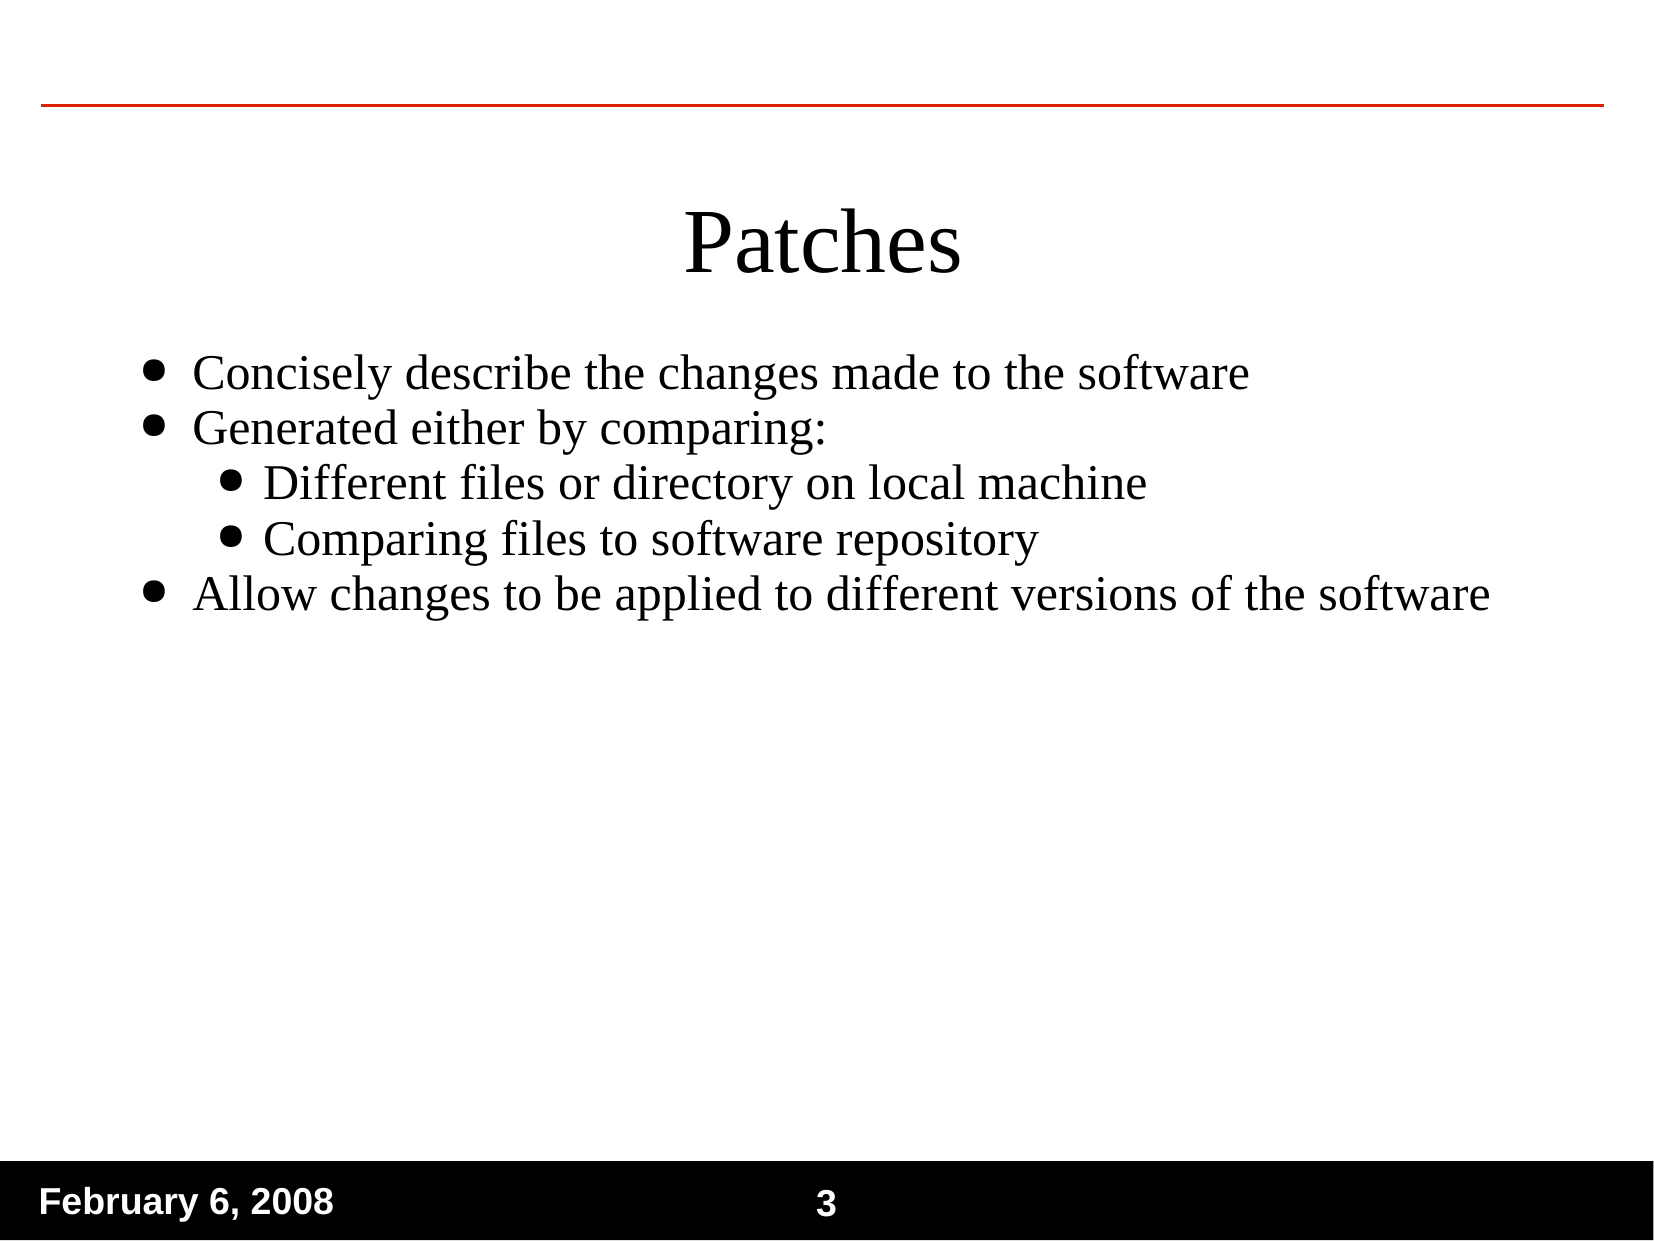

# Patches
Concisely describe the changes made to the software
Generated either by comparing:
Different files or directory on local machine
Comparing files to software repository
Allow changes to be applied to different versions of the software